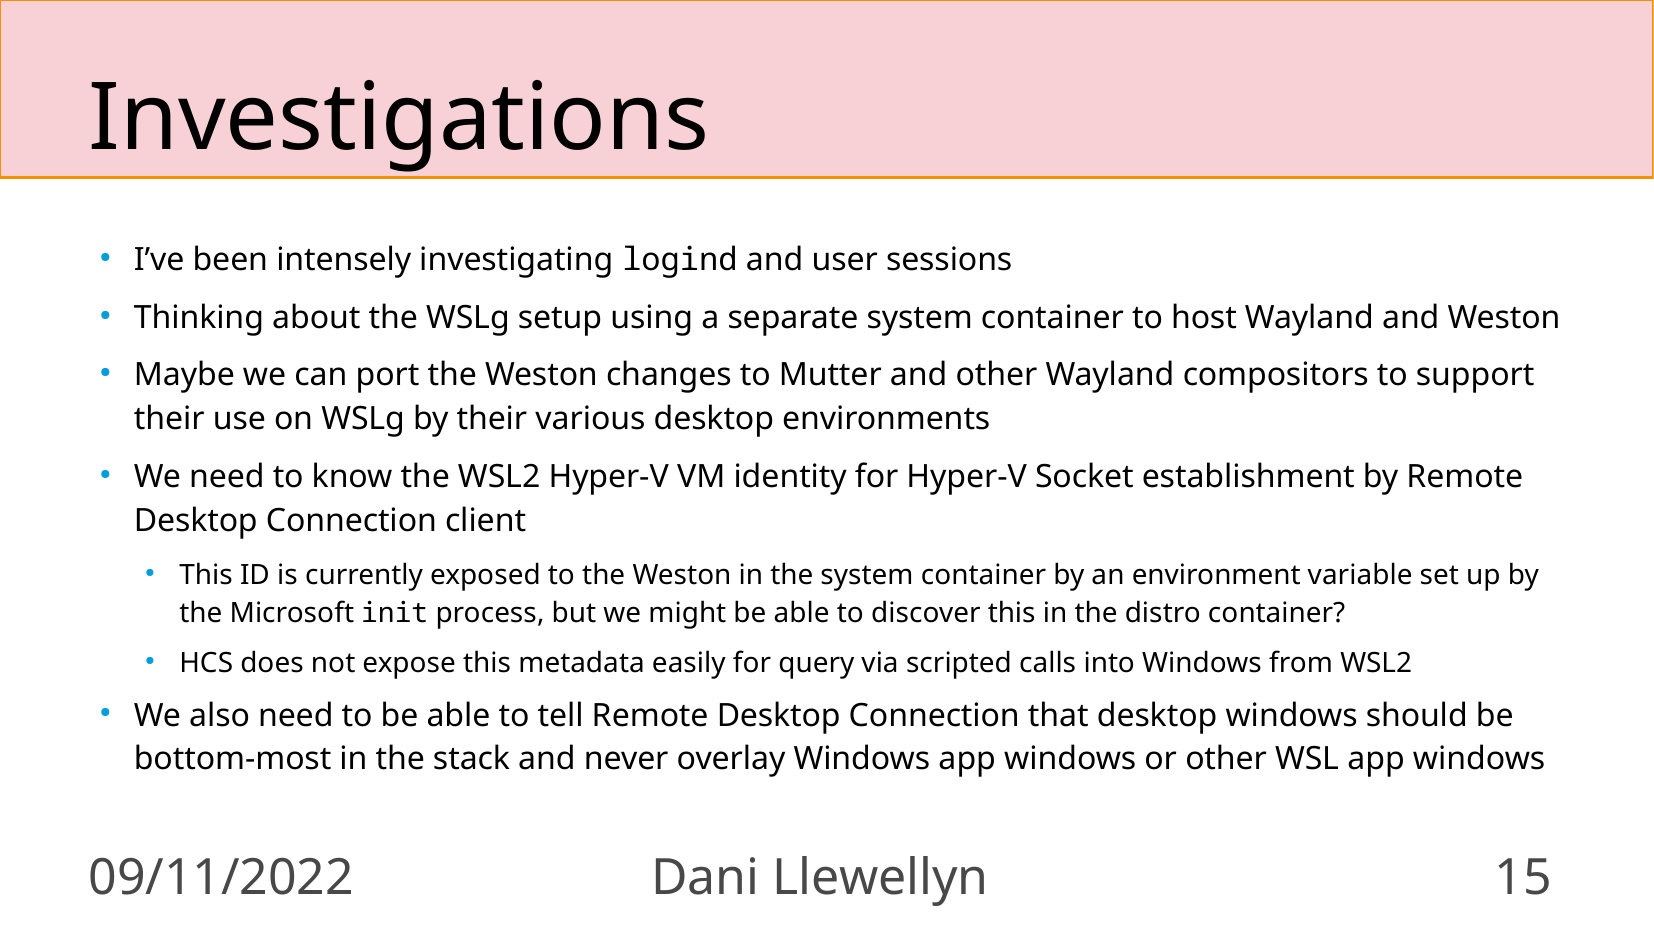

# Investigations
I’ve been intensely investigating logind and user sessions
Thinking about the WSLg setup using a separate system container to host Wayland and Weston
Maybe we can port the Weston changes to Mutter and other Wayland compositors to support their use on WSLg by their various desktop environments
We need to know the WSL2 Hyper-V VM identity for Hyper-V Socket establishment by Remote Desktop Connection client
This ID is currently exposed to the Weston in the system container by an environment variable set up by the Microsoft init process, but we might be able to discover this in the distro container?
HCS does not expose this metadata easily for query via scripted calls into Windows from WSL2
We also need to be able to tell Remote Desktop Connection that desktop windows should be bottom-most in the stack and never overlay Windows app windows or other WSL app windows
09/11/2022
Dani Llewellyn
15